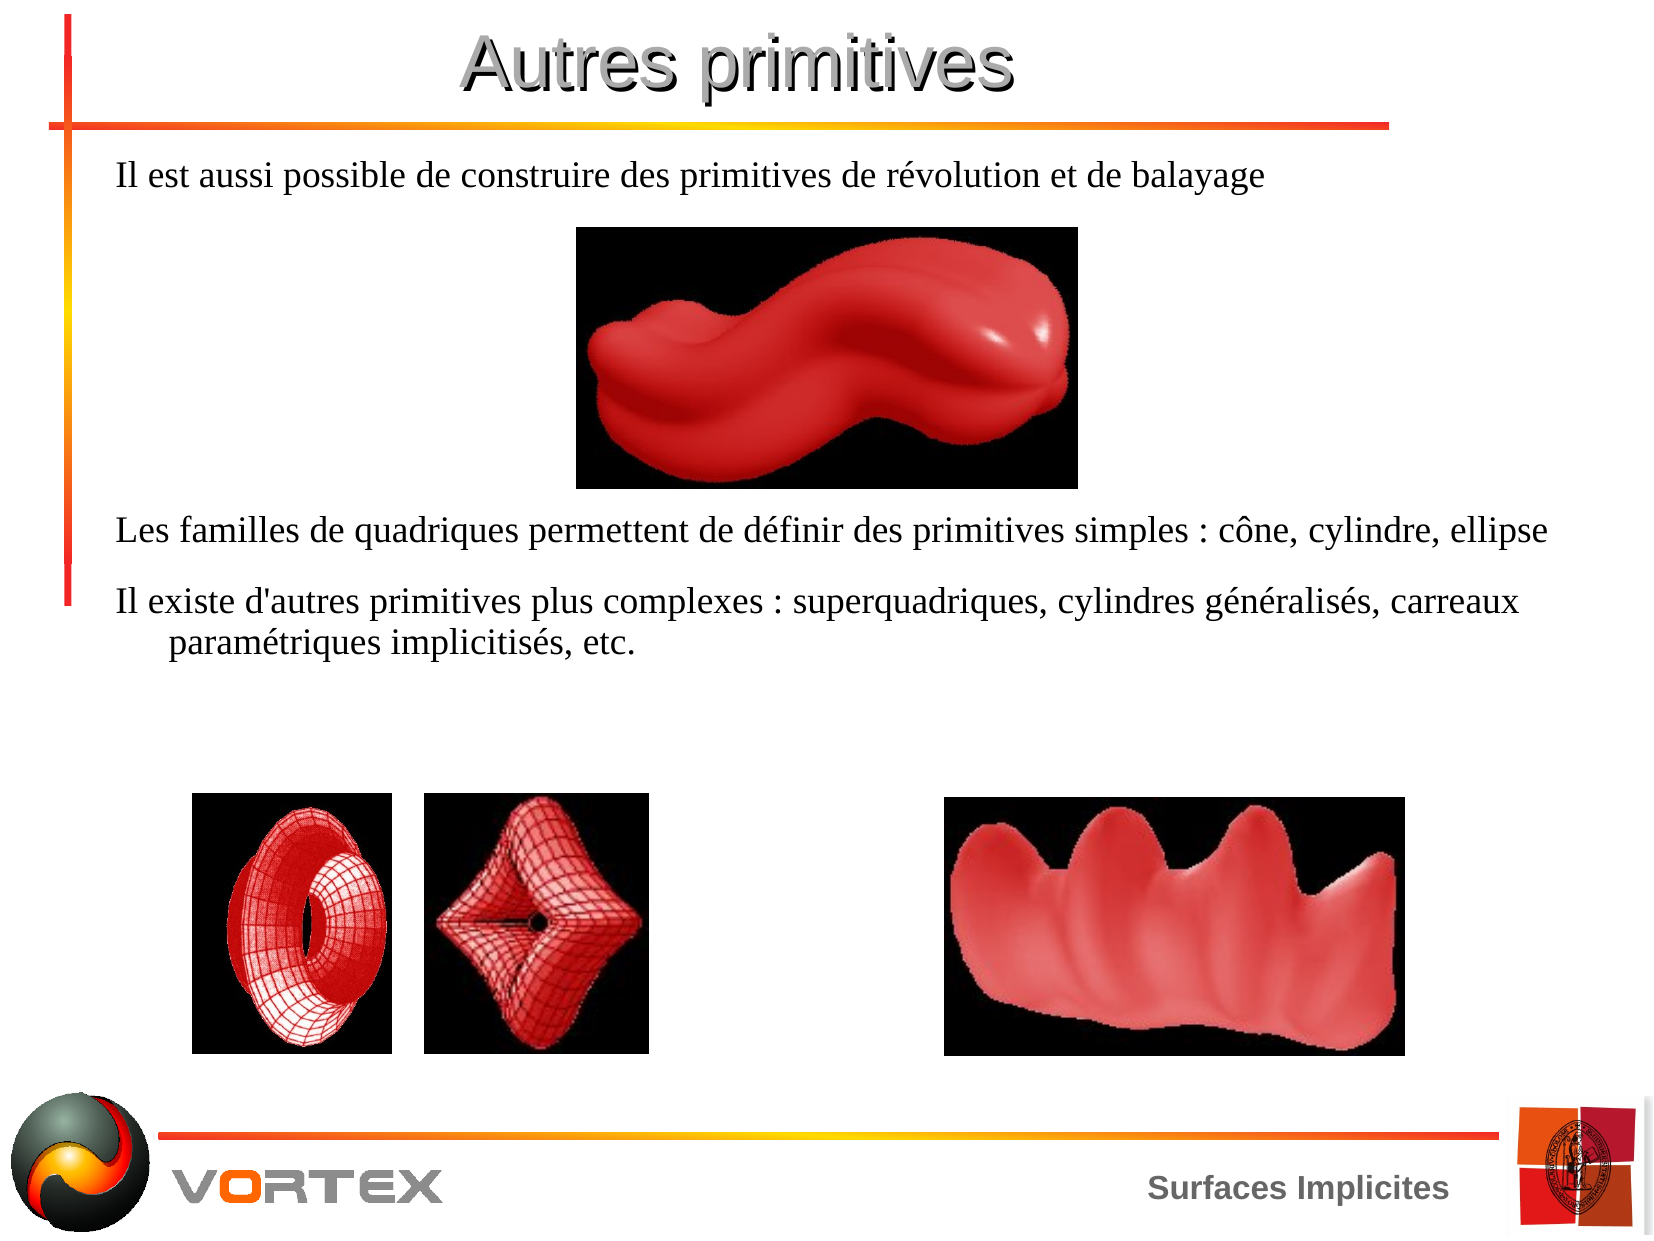

# Autres primitives
Il est aussi possible de construire des primitives de révolution et de balayage
Les familles de quadriques permettent de définir des primitives simples : cône, cylindre, ellipse
Il existe d'autres primitives plus complexes : superquadriques, cylindres généralisés, carreaux paramétriques implicitisés, etc.